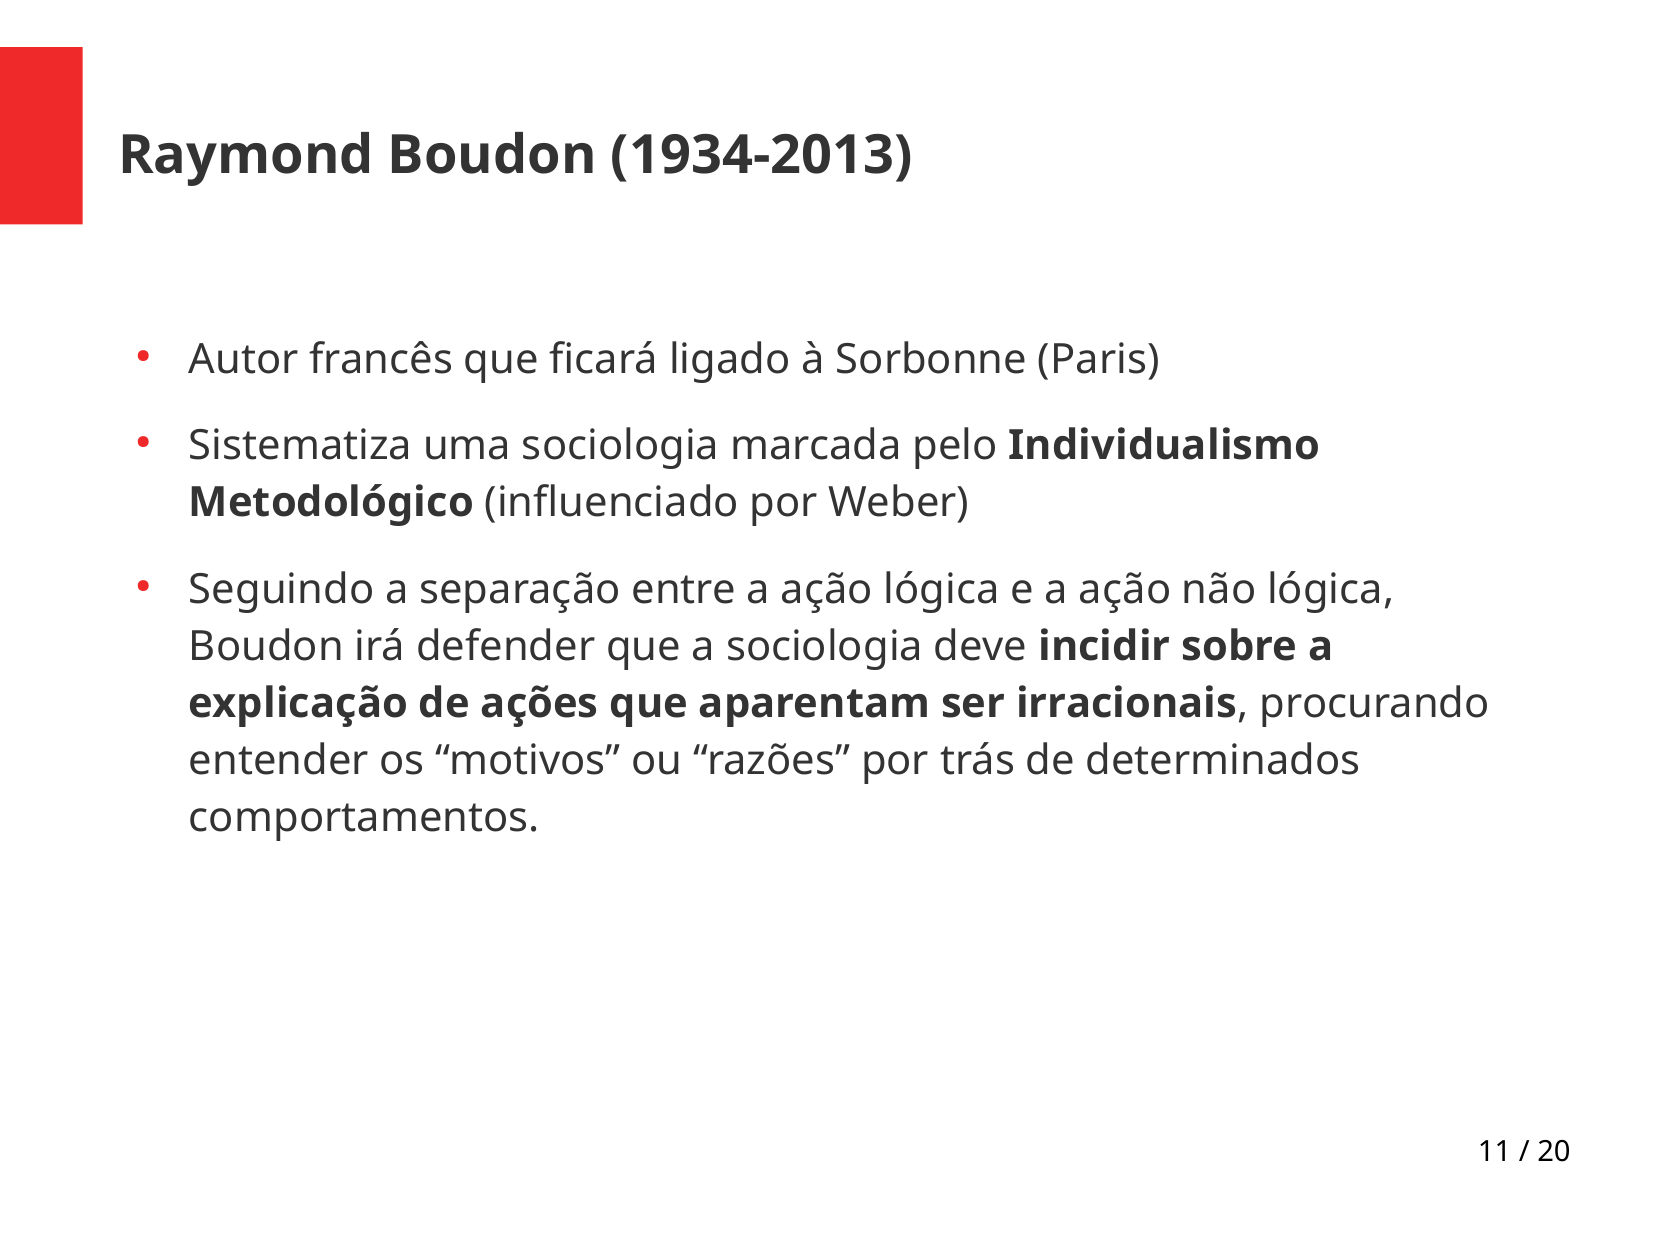

# Raymond Boudon (1934-2013)
Autor francês que ficará ligado à Sorbonne (Paris)
Sistematiza uma sociologia marcada pelo Individualismo Metodológico (influenciado por Weber)
Seguindo a separação entre a ação lógica e a ação não lógica, Boudon irá defender que a sociologia deve incidir sobre a explicação de ações que aparentam ser irracionais, procurando entender os “motivos” ou “razões” por trás de determinados comportamentos.
11